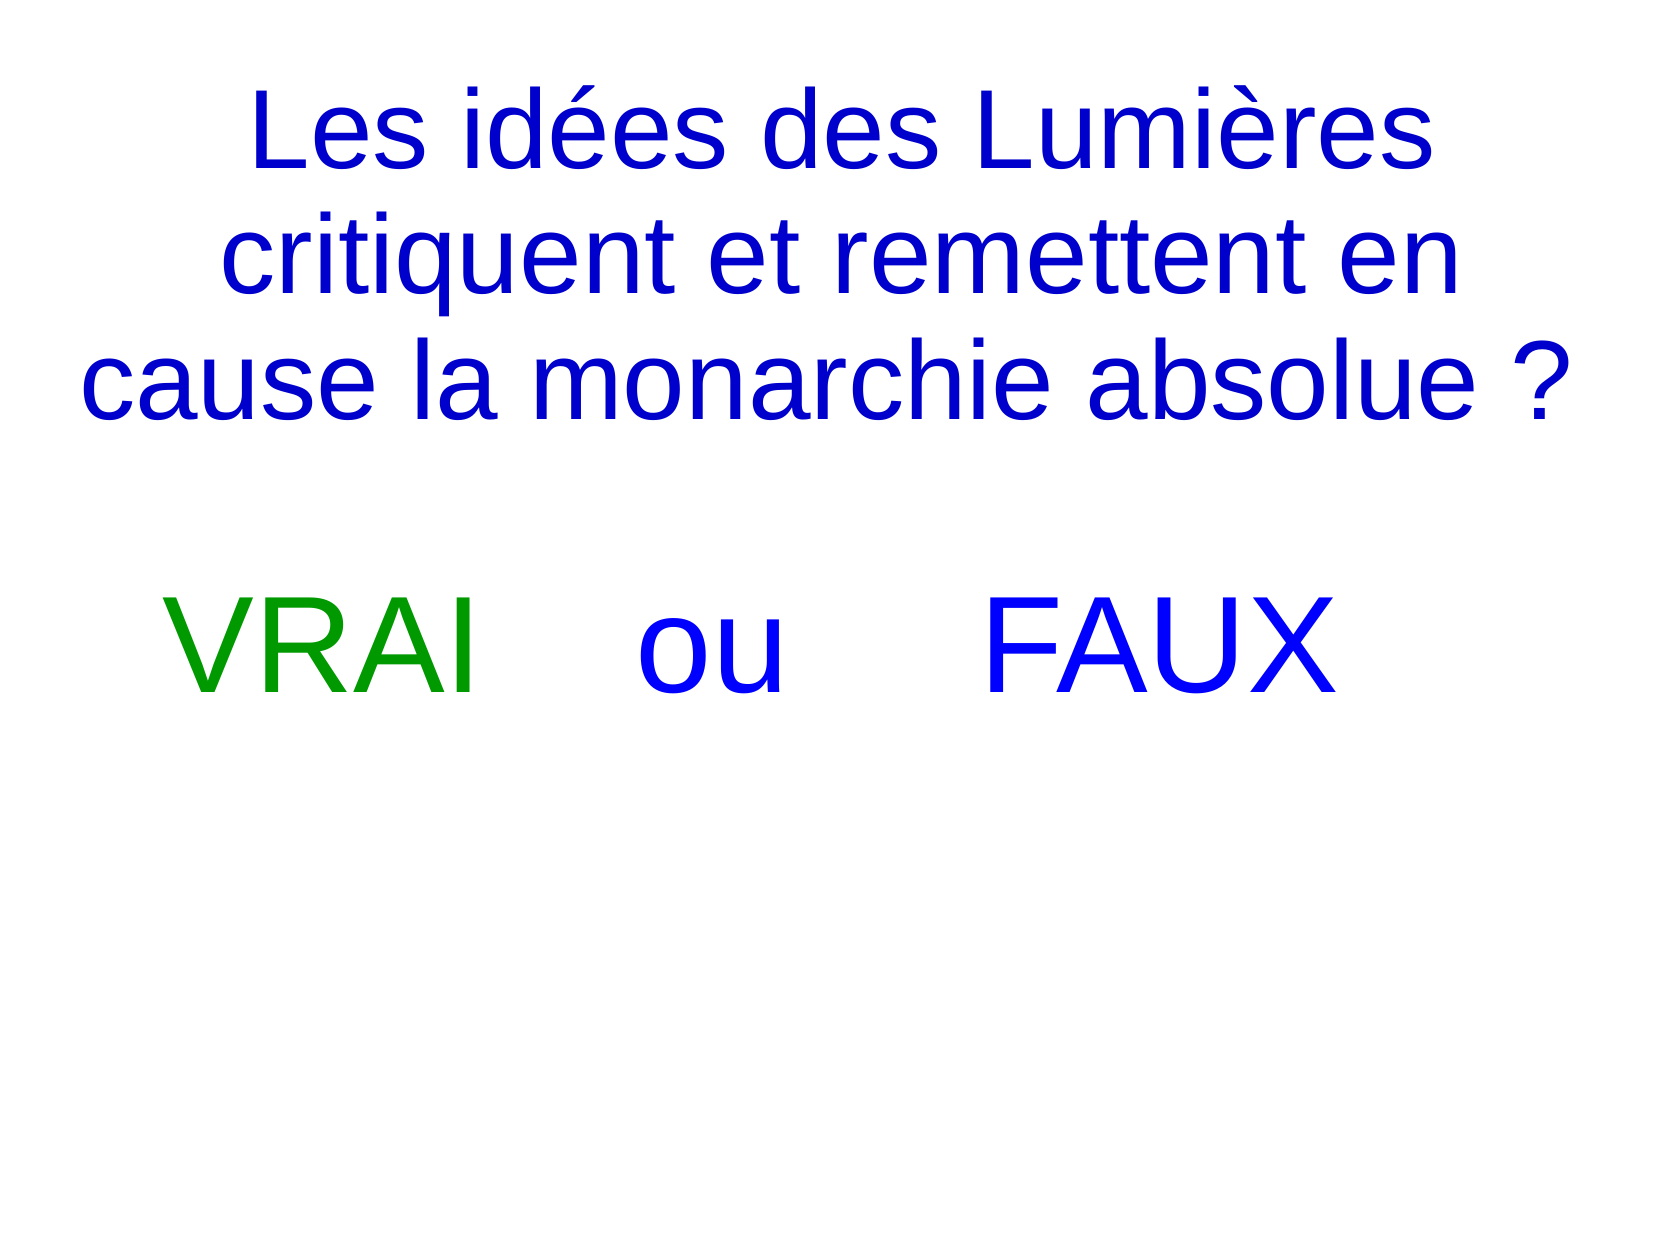

Les idées des Lumières critiquent et remettent en cause la monarchie absolue ?
VRAI ou FAUX